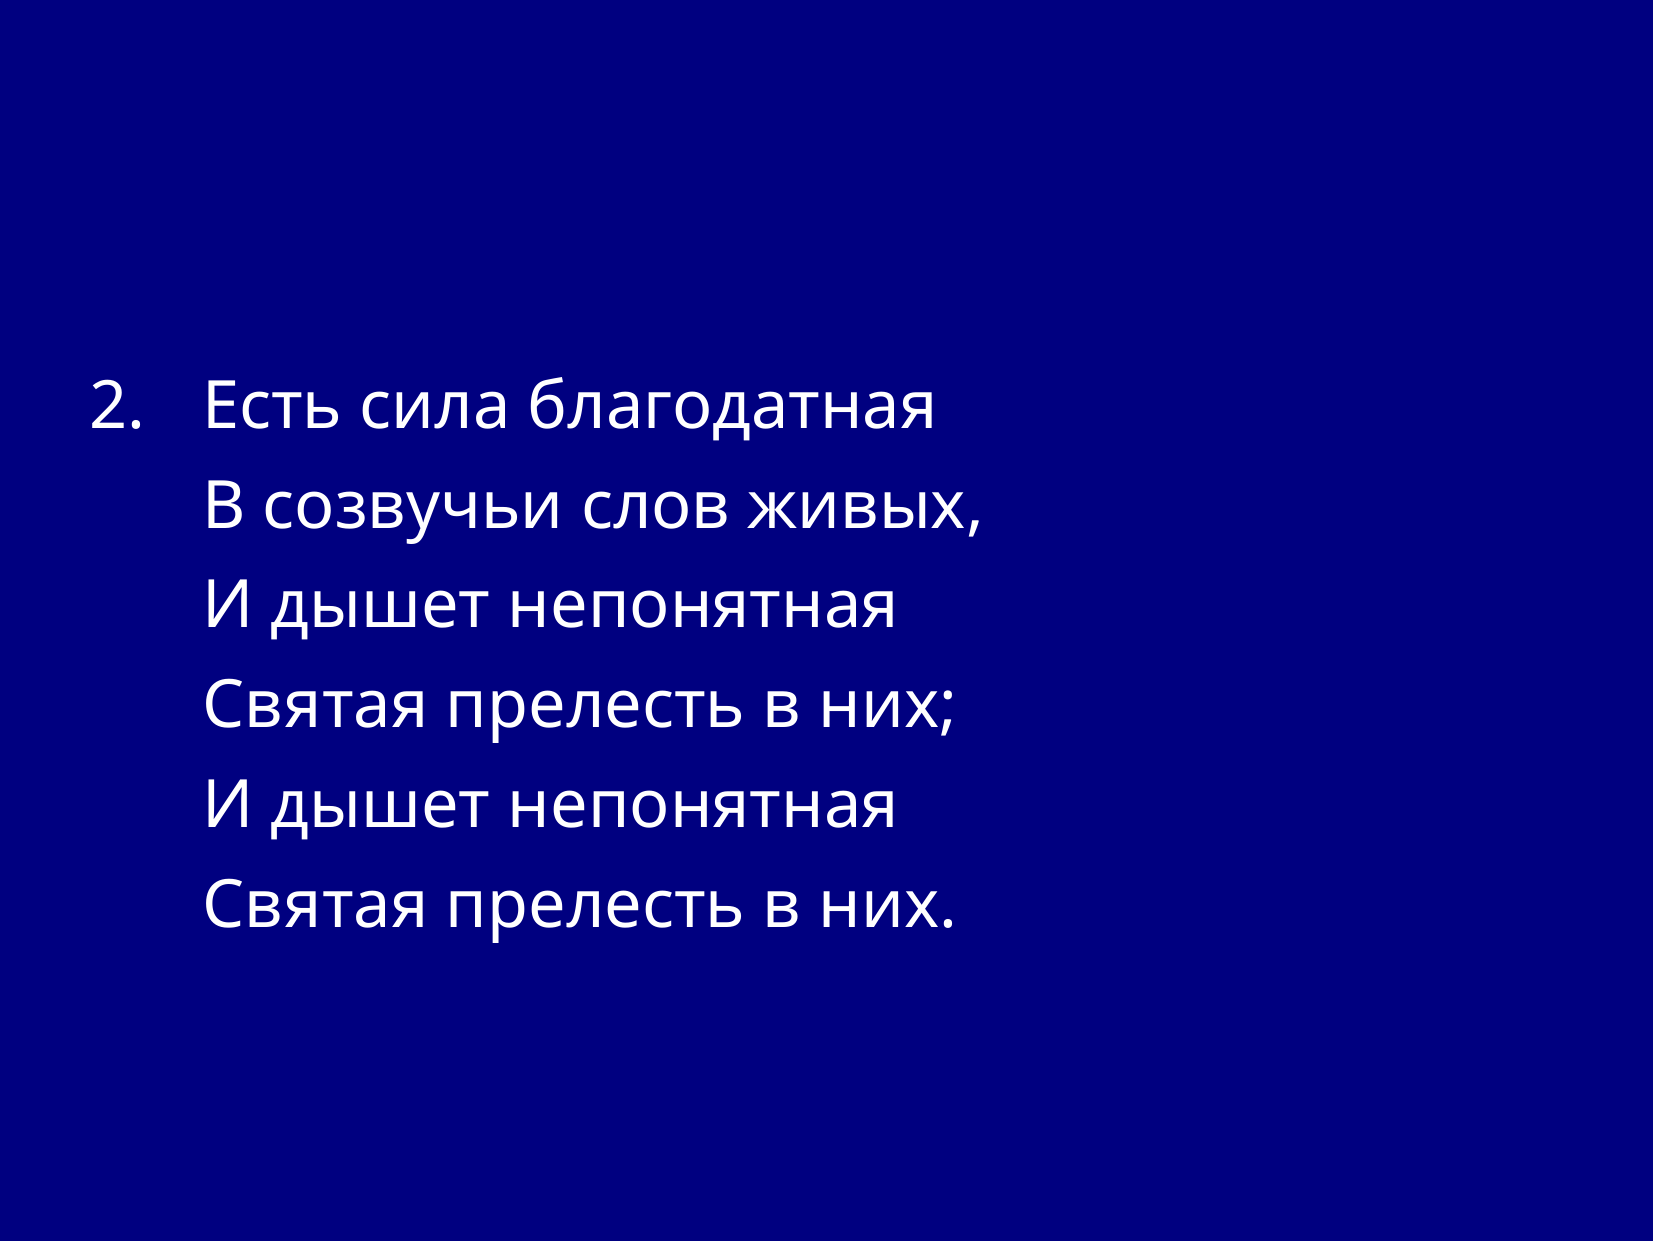

2.	Есть сила благодатная
	В созвучьи слов живых,
	И дышет непонятная
	Святая прелесть в них;
	И дышет непонятная
	Святая прелесть в них.